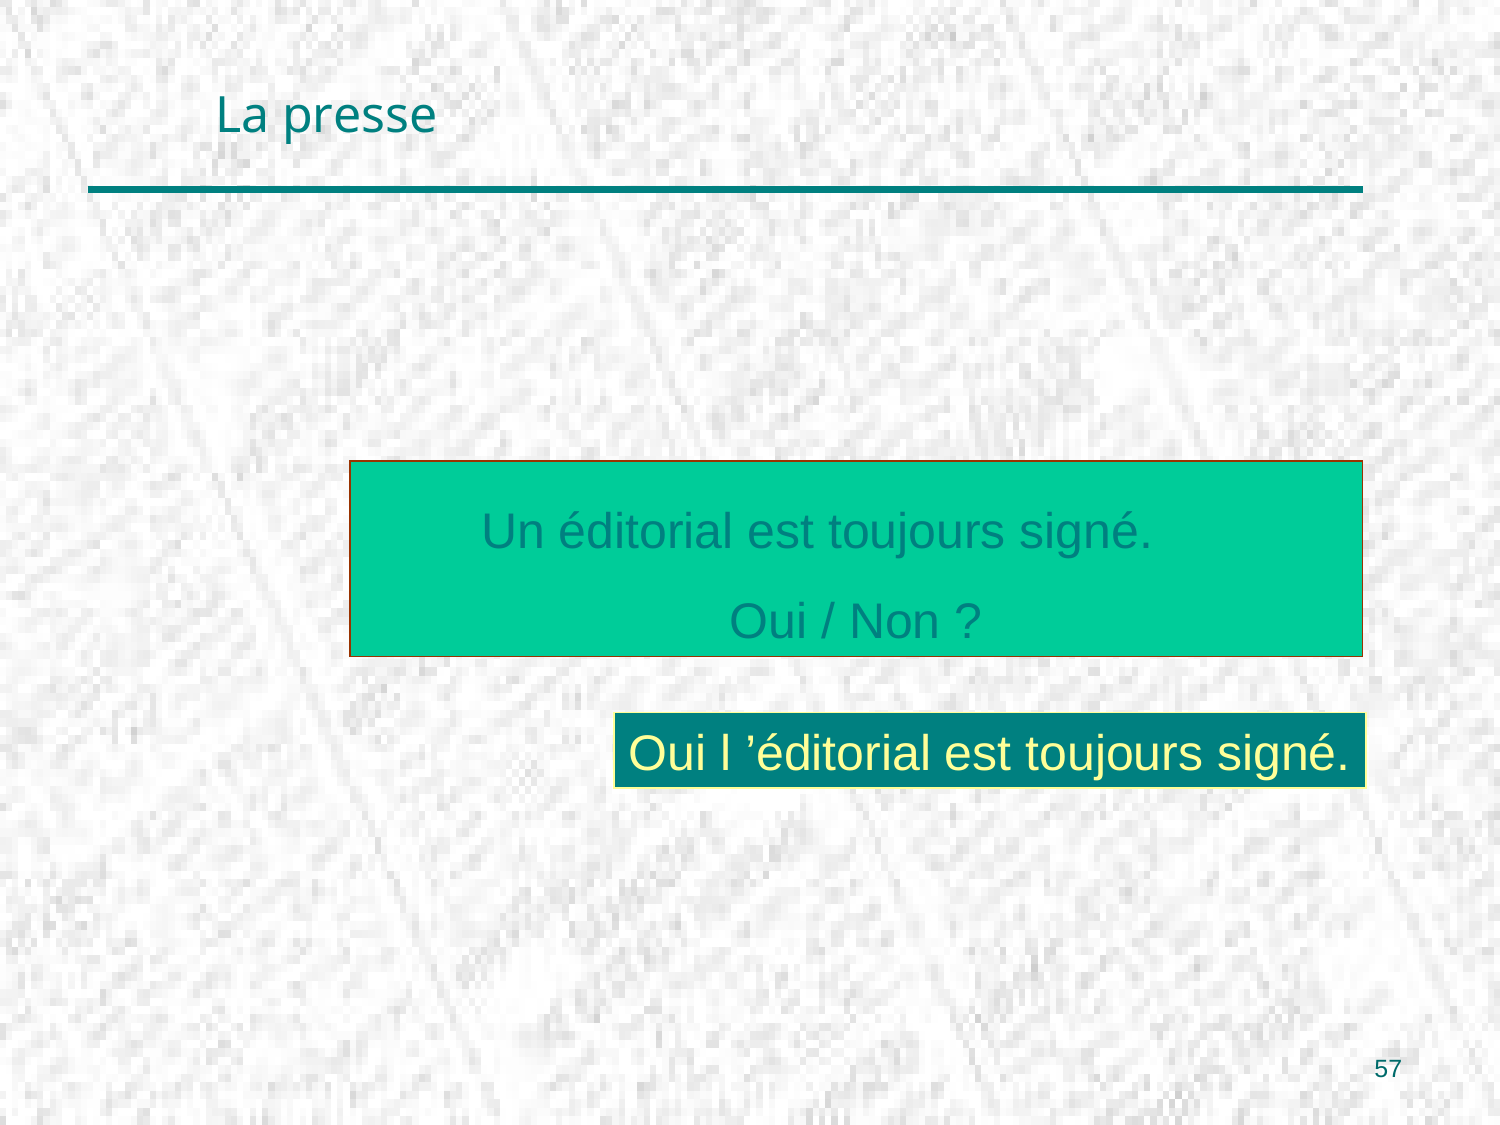

La presse
Un éditorial est toujours signé.
Oui / Non ?
Oui l ’éditorial est toujours signé.
57